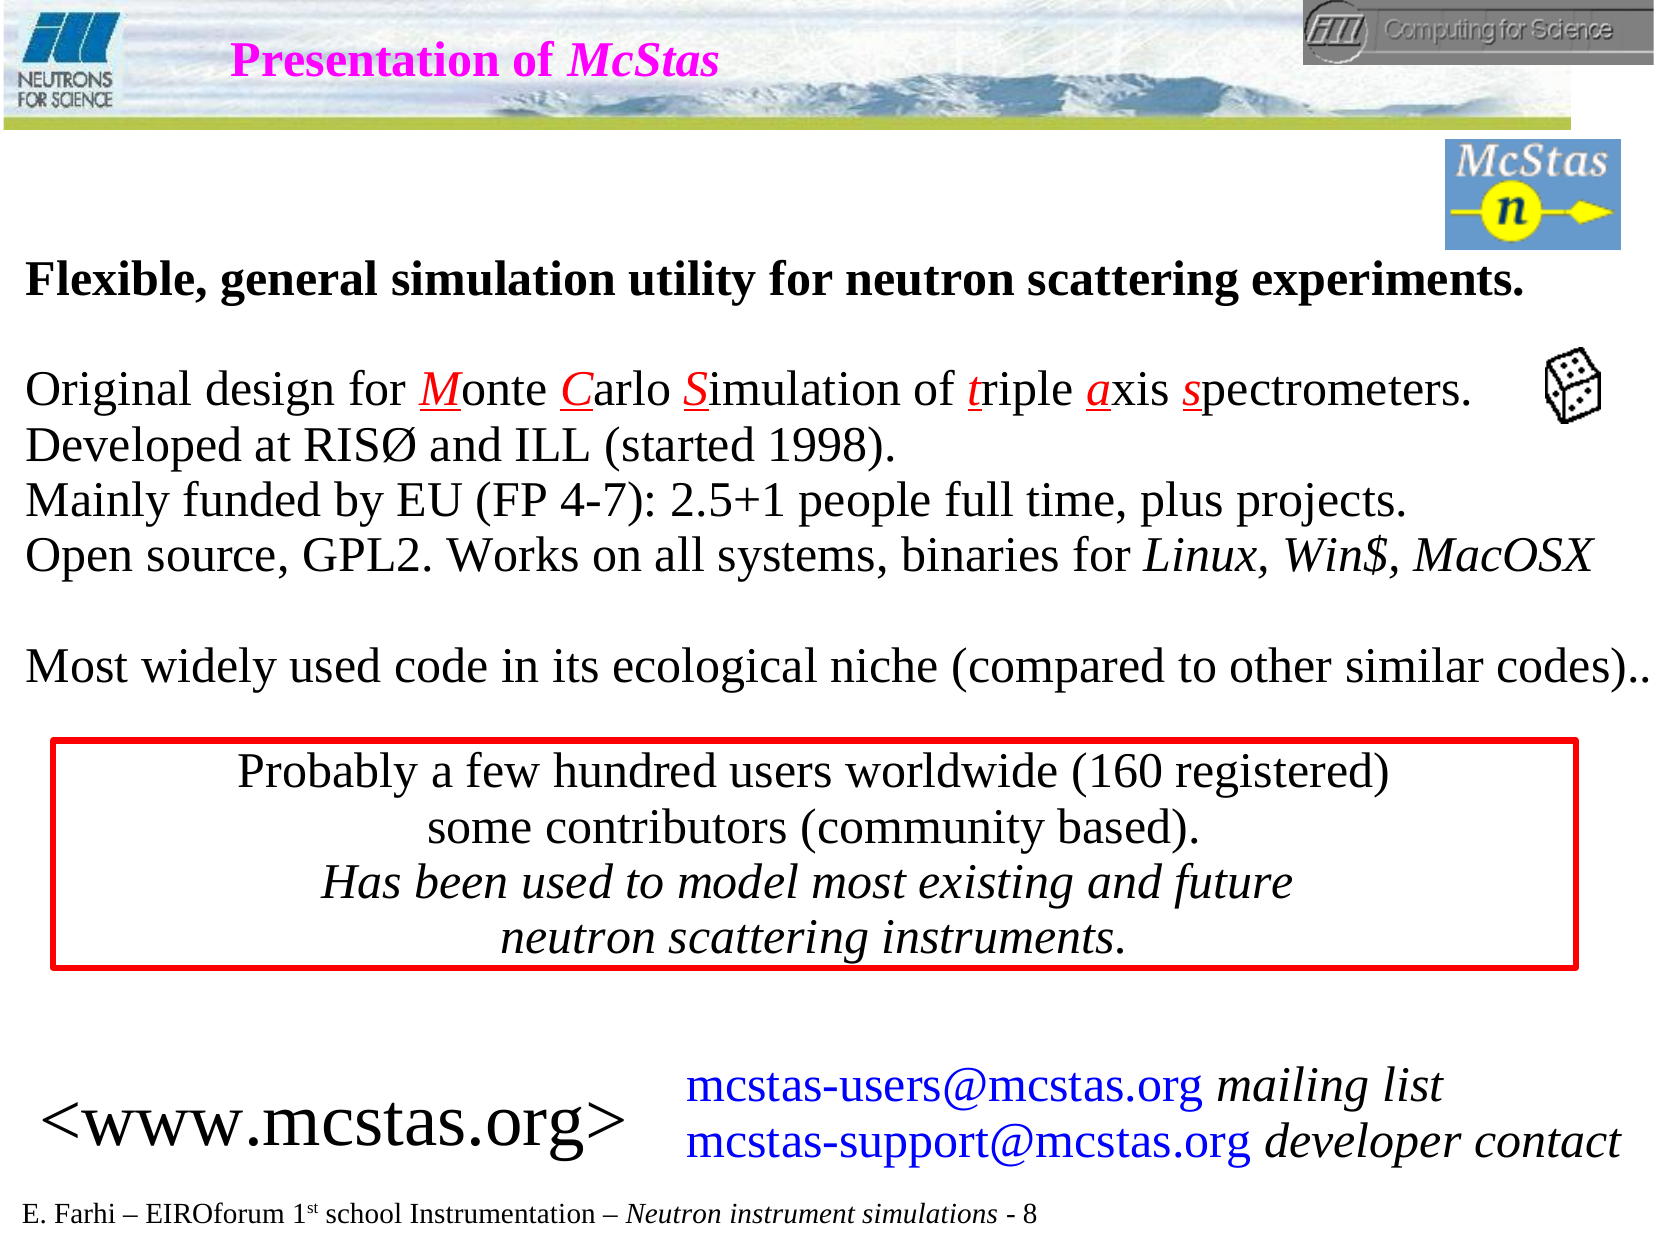

Presentation of McStas
Flexible, general simulation utility for neutron scattering experiments.
Original design for Monte Carlo Simulation of triple axis spectrometers.
Developed at RISØ and ILL (started 1998).
Mainly funded by EU (FP 4-7): 2.5+1 people full time, plus projects.
Open source, GPL2. Works on all systems, binaries for Linux, Win$, MacOSX
Most widely used code in its ecological niche (compared to other similar codes)..
Probably a few hundred users worldwide (160 registered)
some contributors (community based).
Has been used to model most existing and future
neutron scattering instruments.
mcstas-users@mcstas.org mailing list
mcstas-support@mcstas.org developer contact
<www.mcstas.org>